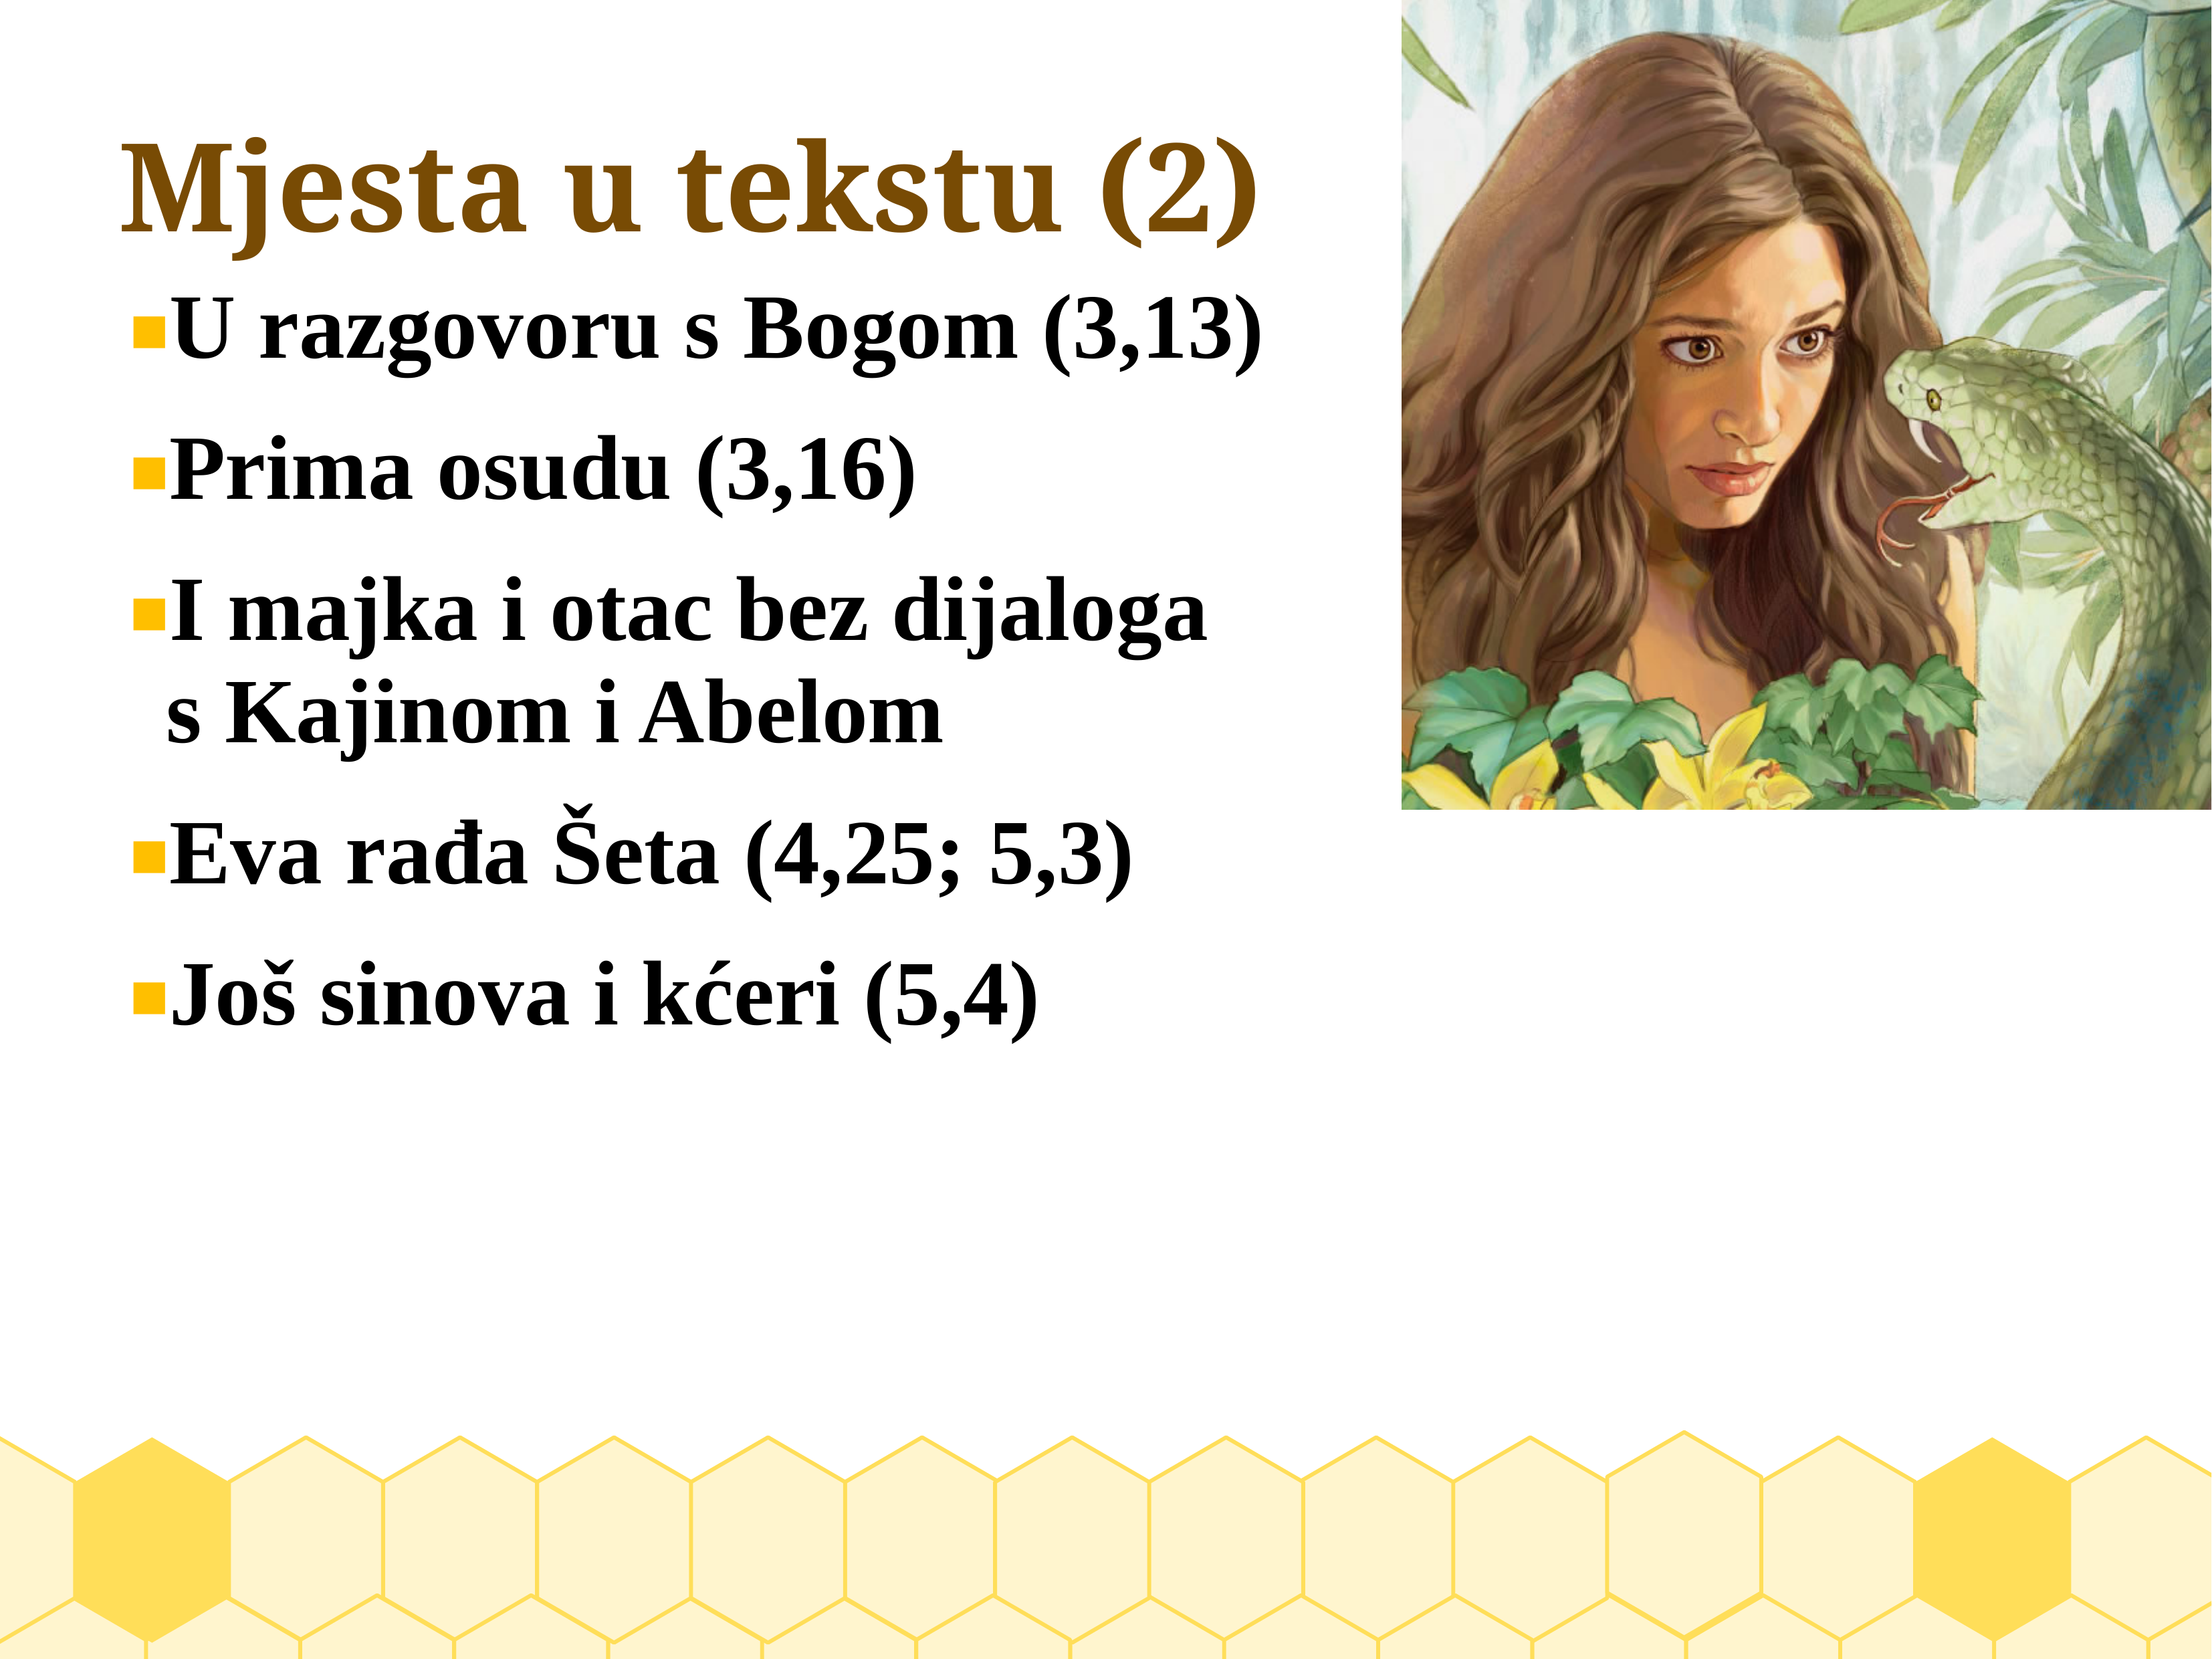

# Mjesta u tekstu (2)
U razgovoru s Bogom (3,13)
Prima osudu (3,16)
I majka i otac bez dijaloga
s Kajinom i Abelom
Eva rađa Šeta (4,25; 5,3)
Još sinova i kćeri (5,4)